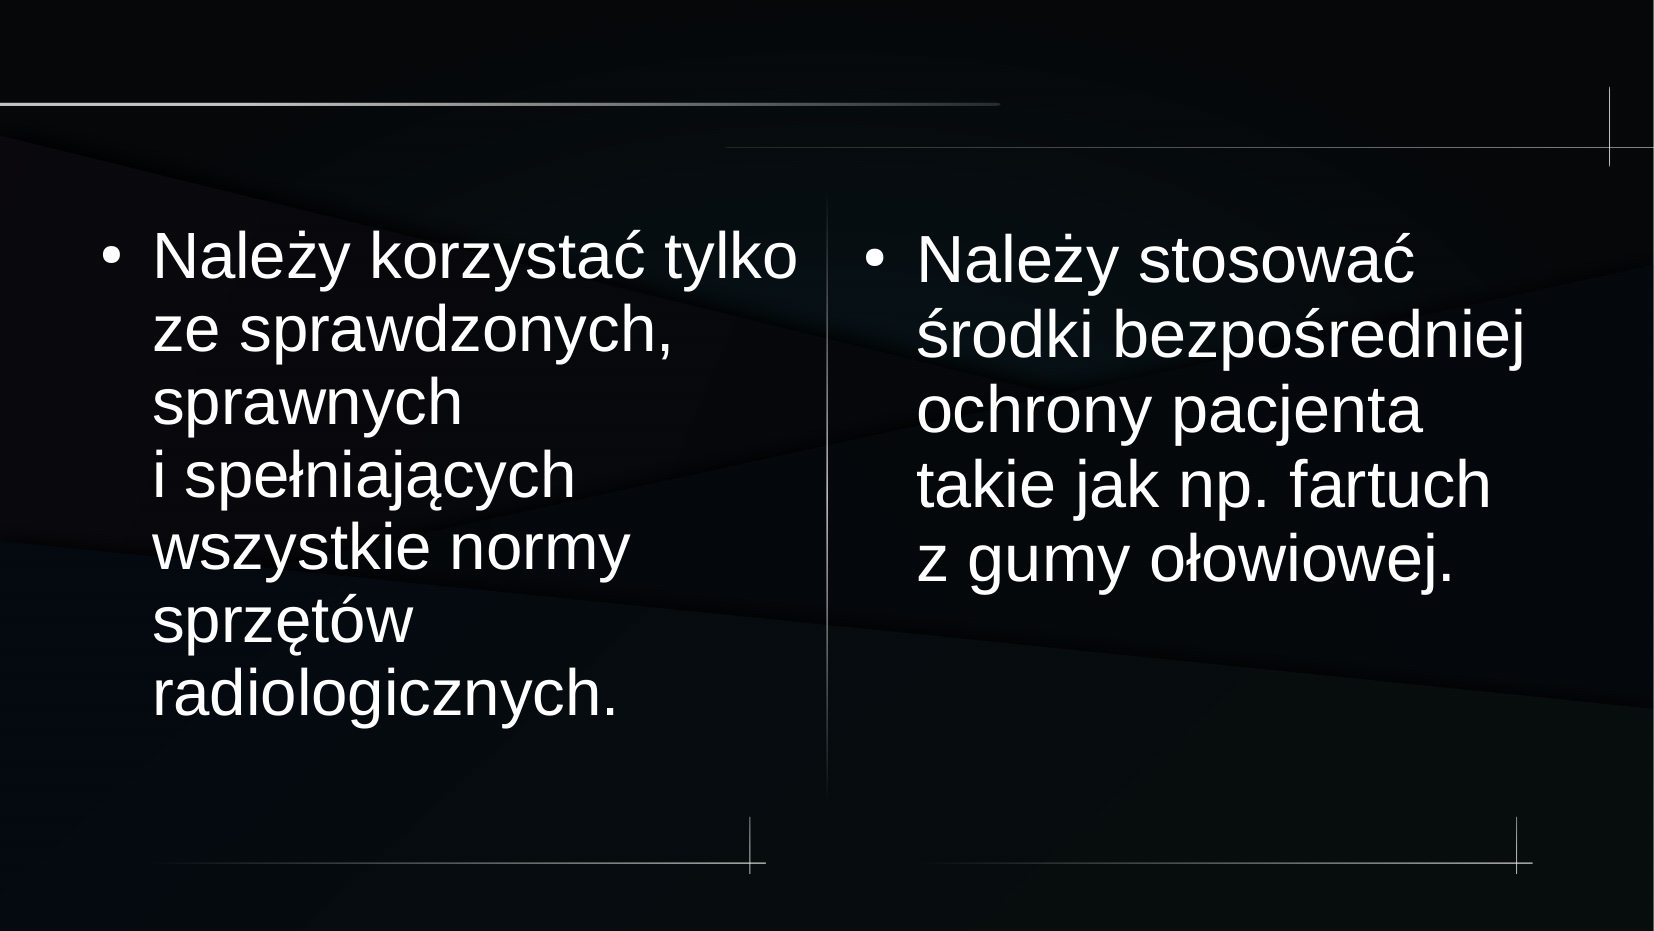

# Należy korzystać tylko ze sprawdzonych, sprawnych i spełniających wszystkie normy sprzętów radiologicznych.
Należy stosować środki bezpośredniej ochrony pacjenta takie jak np. fartuch z gumy ołowiowej.